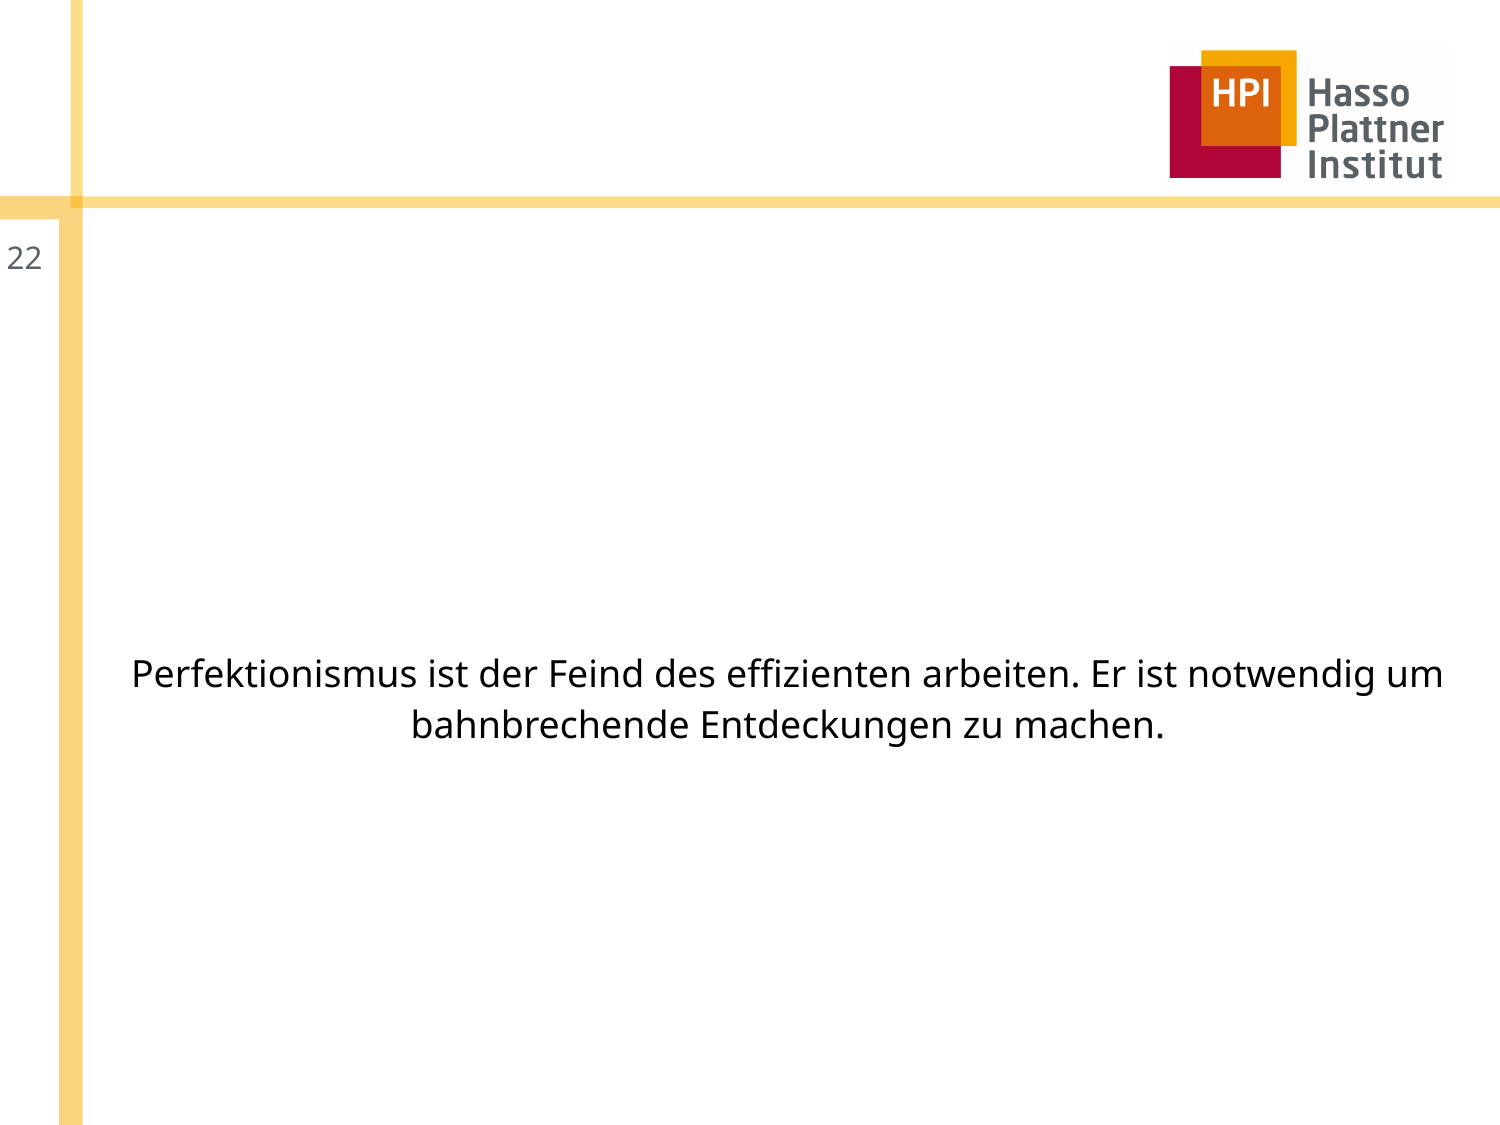

#
22
Perfektionismus ist der Feind des effizienten arbeiten. Er ist notwendig um bahnbrechende Entdeckungen zu machen.